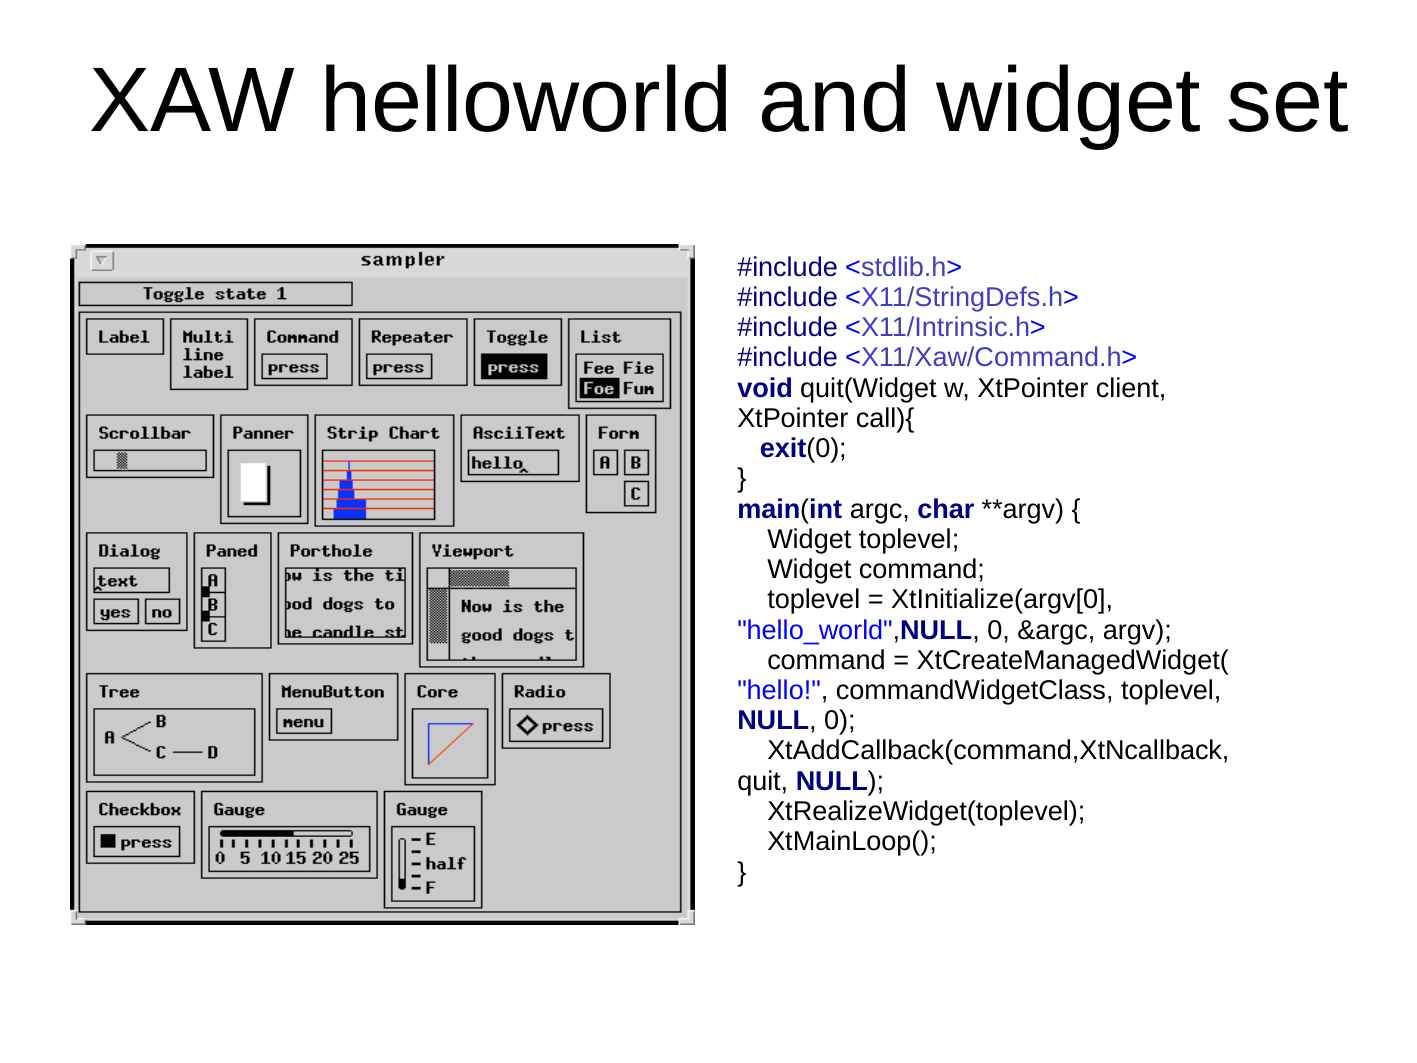

XAW helloworld and widget set
#include <stdlib.h>
#include <X11/StringDefs.h>
#include <X11/Intrinsic.h>
#include <X11/Xaw/Command.h>
void quit(Widget w, XtPointer client,
XtPointer call){
 exit(0);
}
main(int argc, char **argv) {
 Widget toplevel;
 Widget command;
 toplevel = XtInitialize(argv[0],
"hello_world",NULL, 0, &argc, argv);
 command = XtCreateManagedWidget(
"hello!", commandWidgetClass, toplevel,
NULL, 0);
 XtAddCallback(command,XtNcallback,
quit, NULL);
 XtRealizeWidget(toplevel);
 XtMainLoop();
}